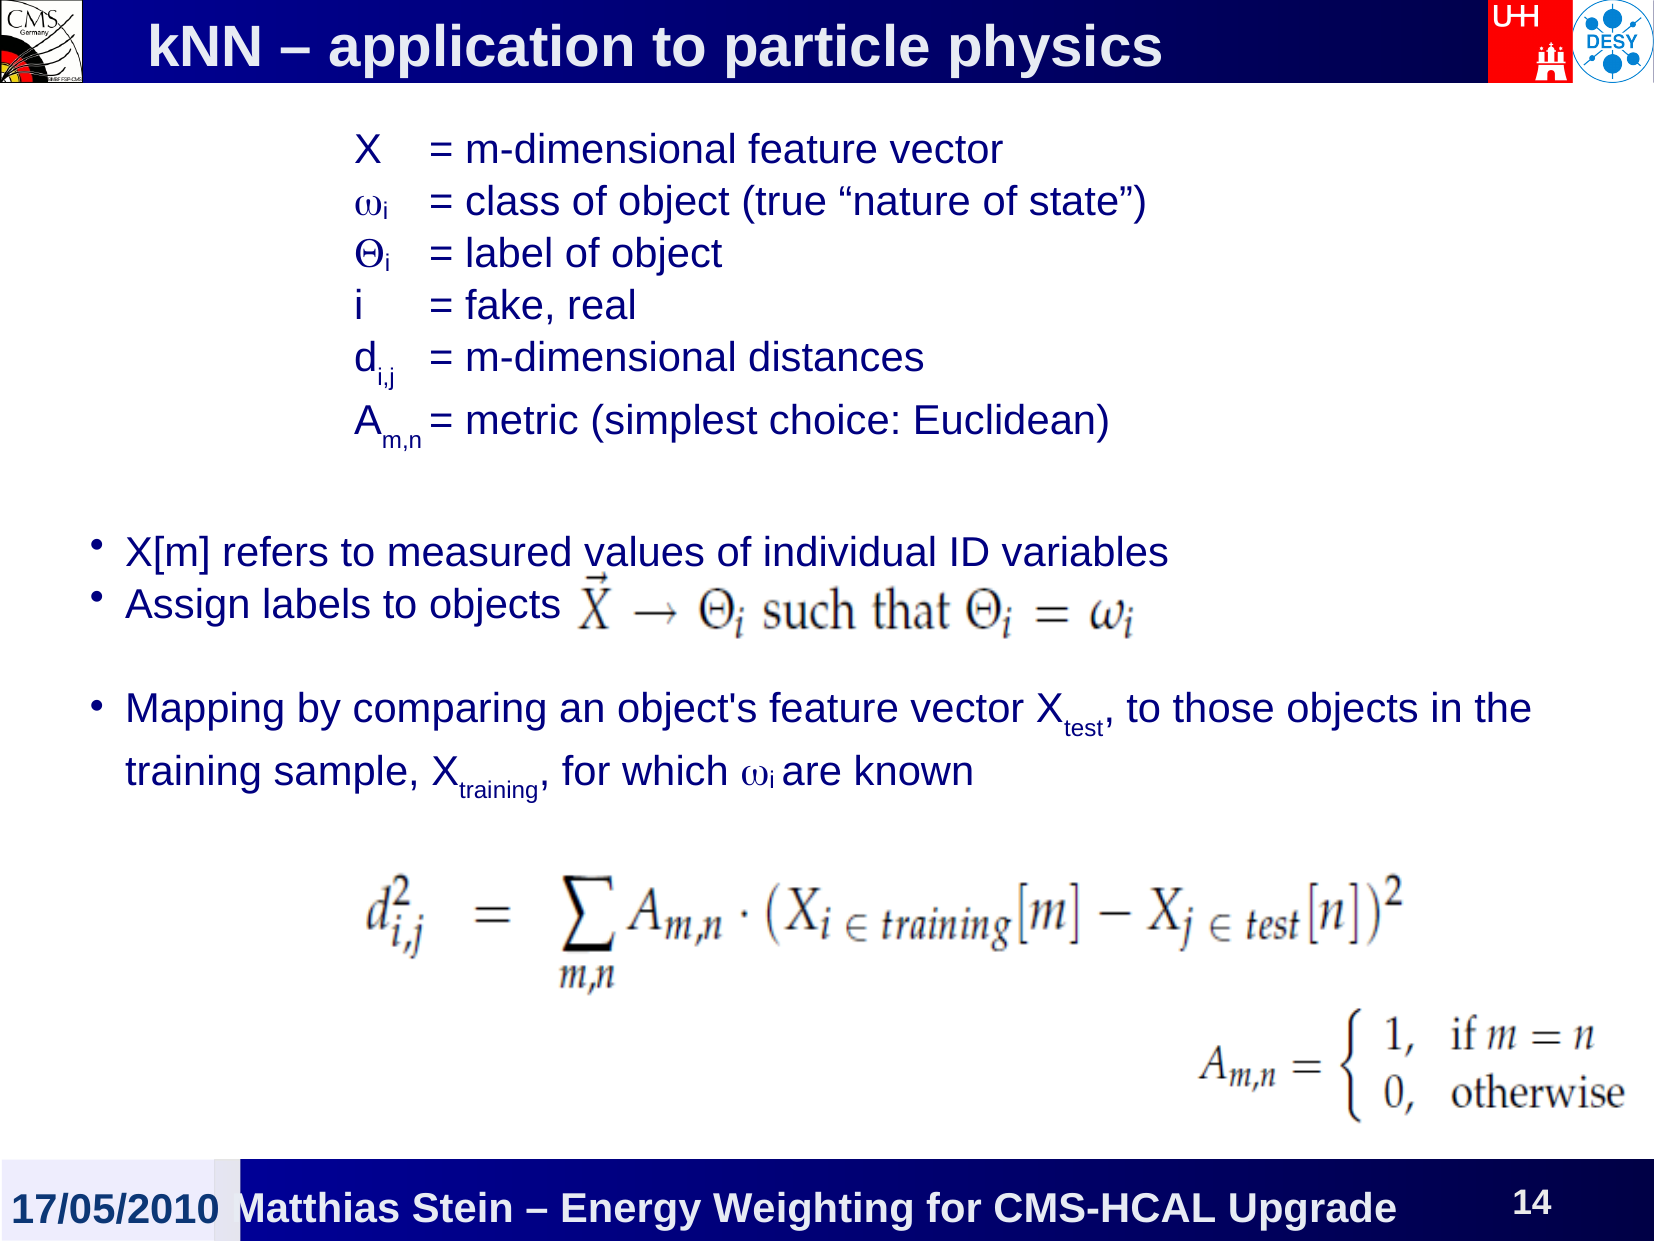

# kNN – application to particle physics
X	= m-dimensional feature vector
i	= class of object (true “nature of state”)
i	= label of object
i	= fake, real
di,j	= m-dimensional distances
Am,n	= metric (simplest choice: Euclidean)
X[m] refers to measured values of individual ID variables
Assign labels to objects
Mapping by comparing an object's feature vector Xtest, to those objects in the training sample, Xtraining, for which i are known